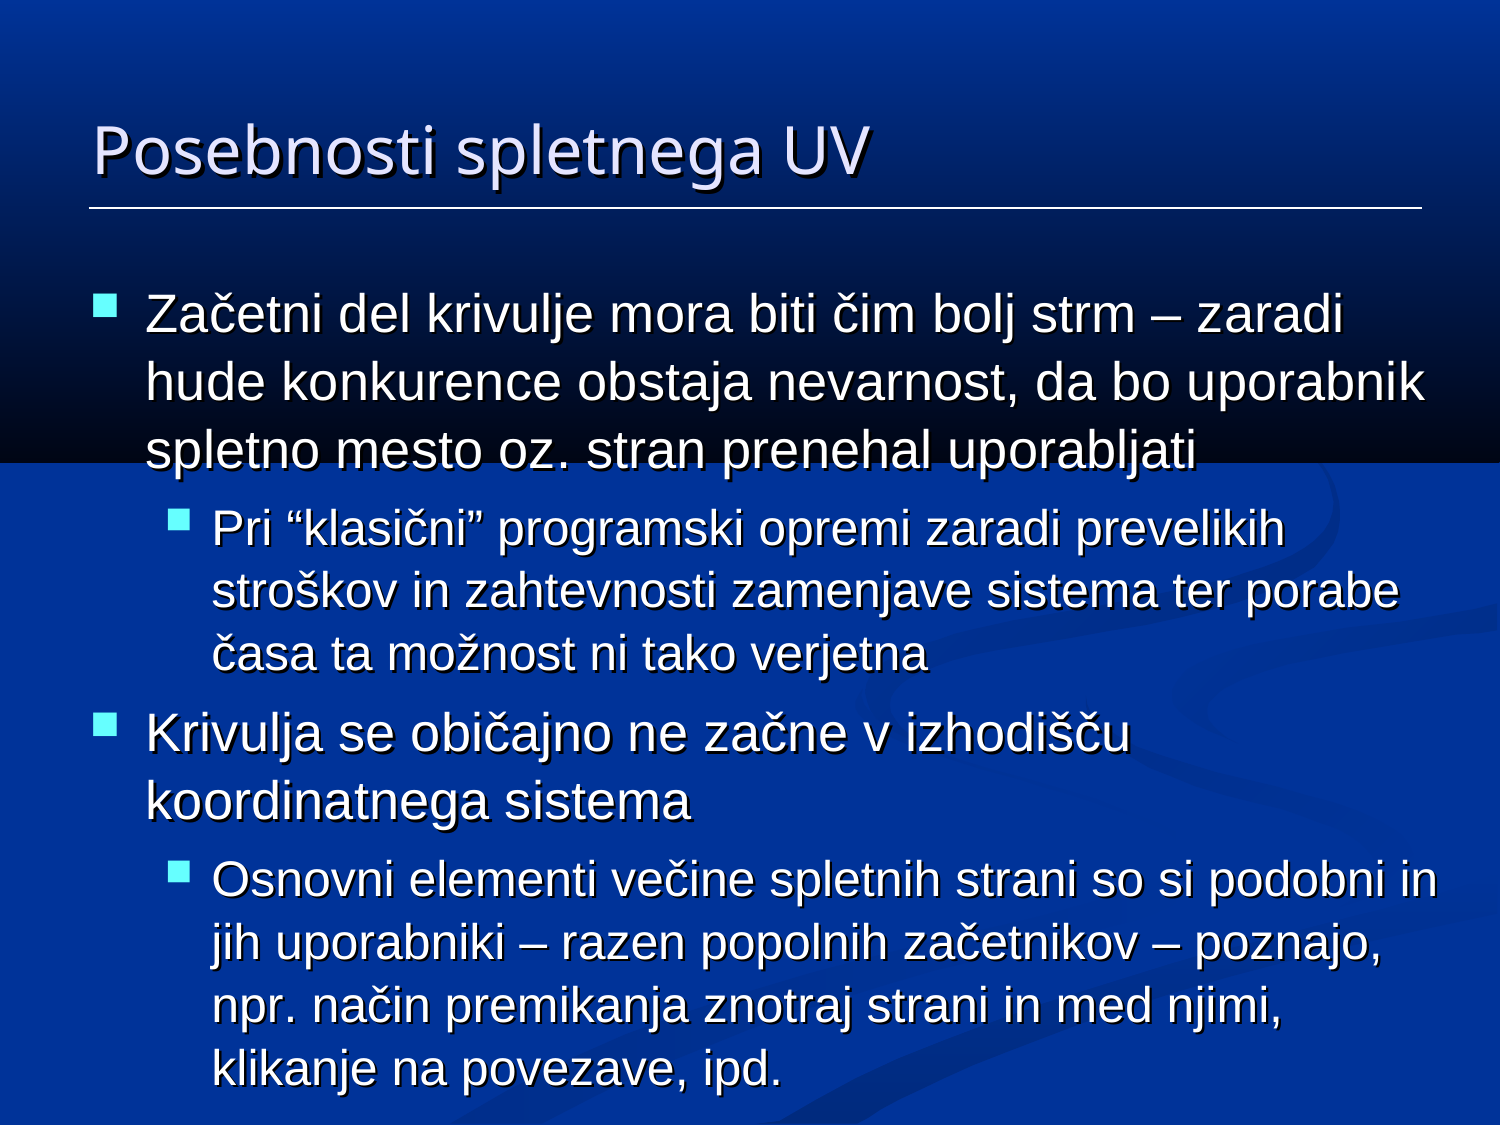

Posebnosti spletnega UV
Začetni del krivulje mora biti čim bolj strm – zaradi hude konkurence obstaja nevarnost, da bo uporabnik spletno mesto oz. stran prenehal uporabljati
Pri “klasični” programski opremi zaradi prevelikih stroškov in zahtevnosti zamenjave sistema ter porabe časa ta možnost ni tako verjetna
Krivulja se običajno ne začne v izhodišču koordinatnega sistema
Osnovni elementi večine spletnih strani so si podobni in jih uporabniki – razen popolnih začetnikov – poznajo, npr. način premikanja znotraj strani in med njimi, klikanje na povezave, ipd.